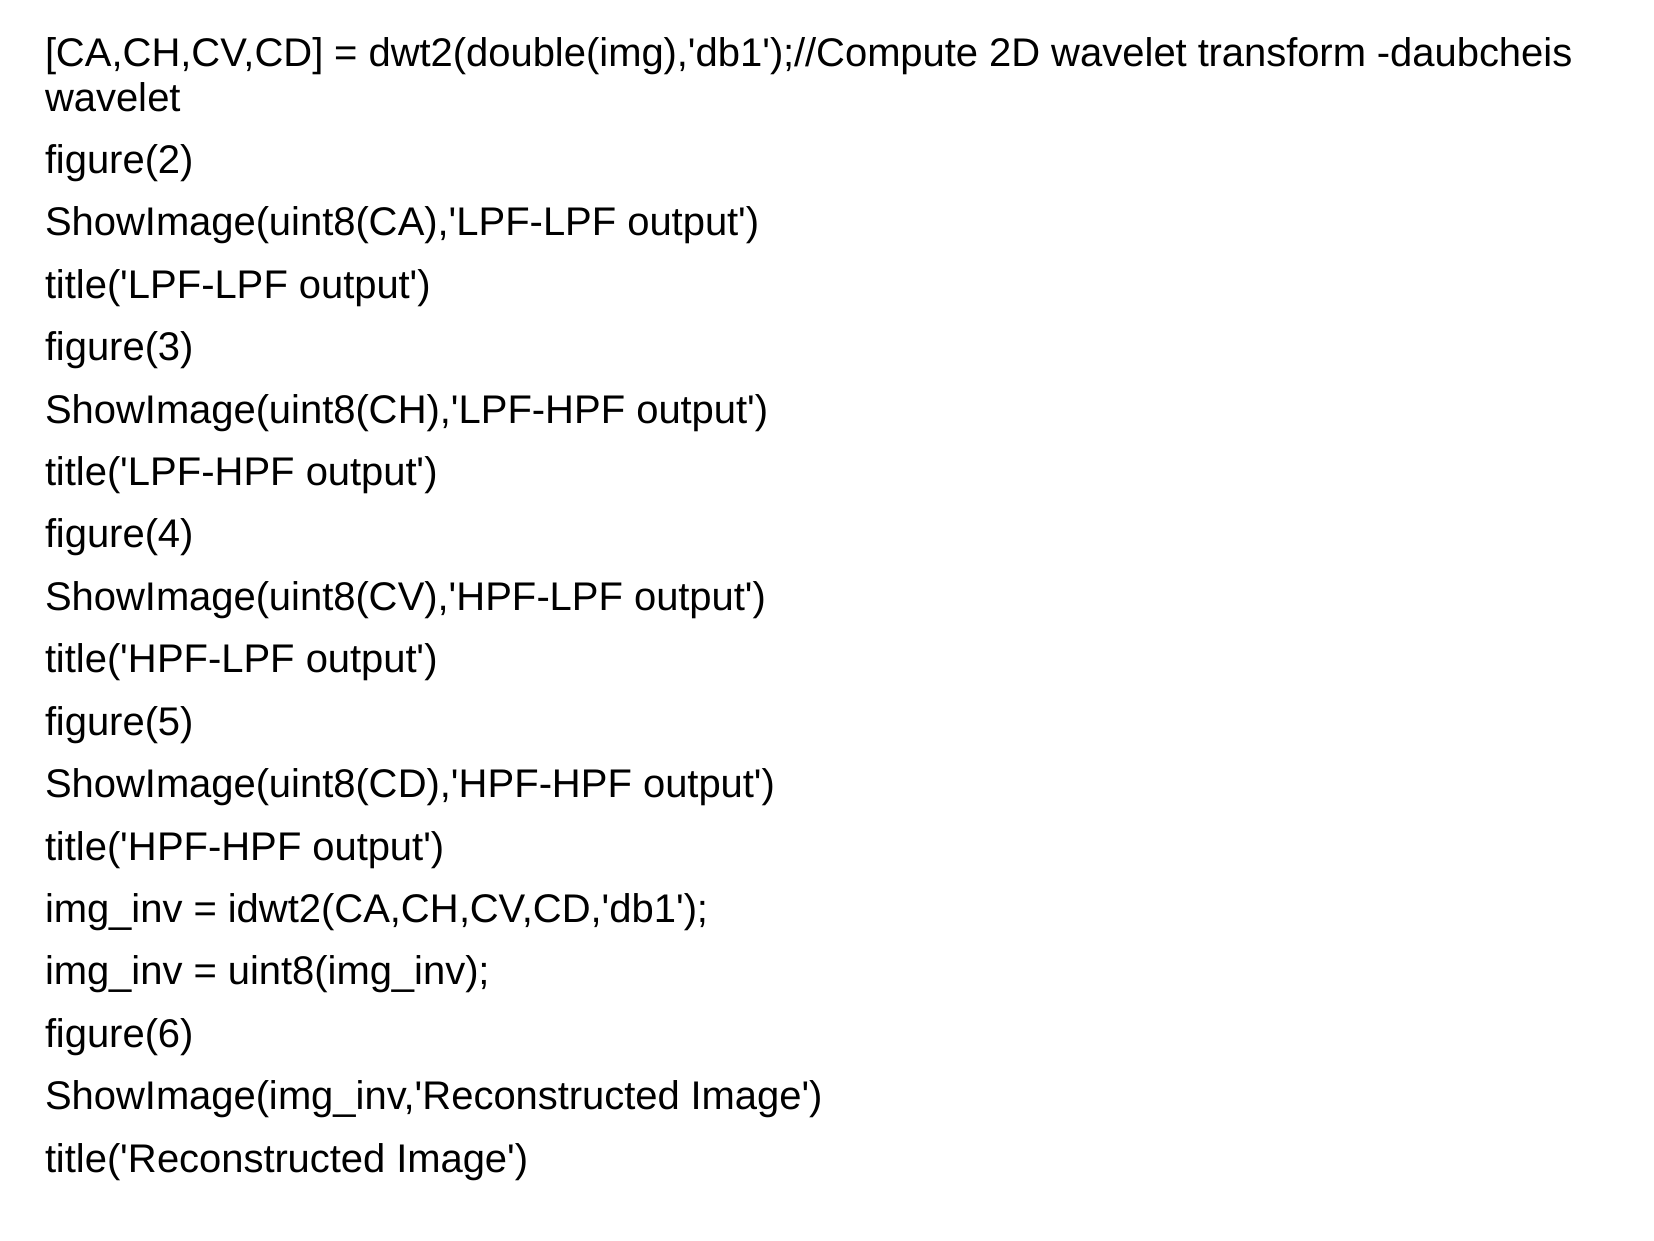

# [CA,CH,CV,CD] = dwt2(double(img),'db1');//Compute 2D wavelet transform -daubcheis wavelet
figure(2)
ShowImage(uint8(CA),'LPF-LPF output')
title('LPF-LPF output')
figure(3)
ShowImage(uint8(CH),'LPF-HPF output')
title('LPF-HPF output')
figure(4)
ShowImage(uint8(CV),'HPF-LPF output')
title('HPF-LPF output')
figure(5)
ShowImage(uint8(CD),'HPF-HPF output')
title('HPF-HPF output')
img_inv = idwt2(CA,CH,CV,CD,'db1');
img_inv = uint8(img_inv);
figure(6)
ShowImage(img_inv,'Reconstructed Image')
title('Reconstructed Image')